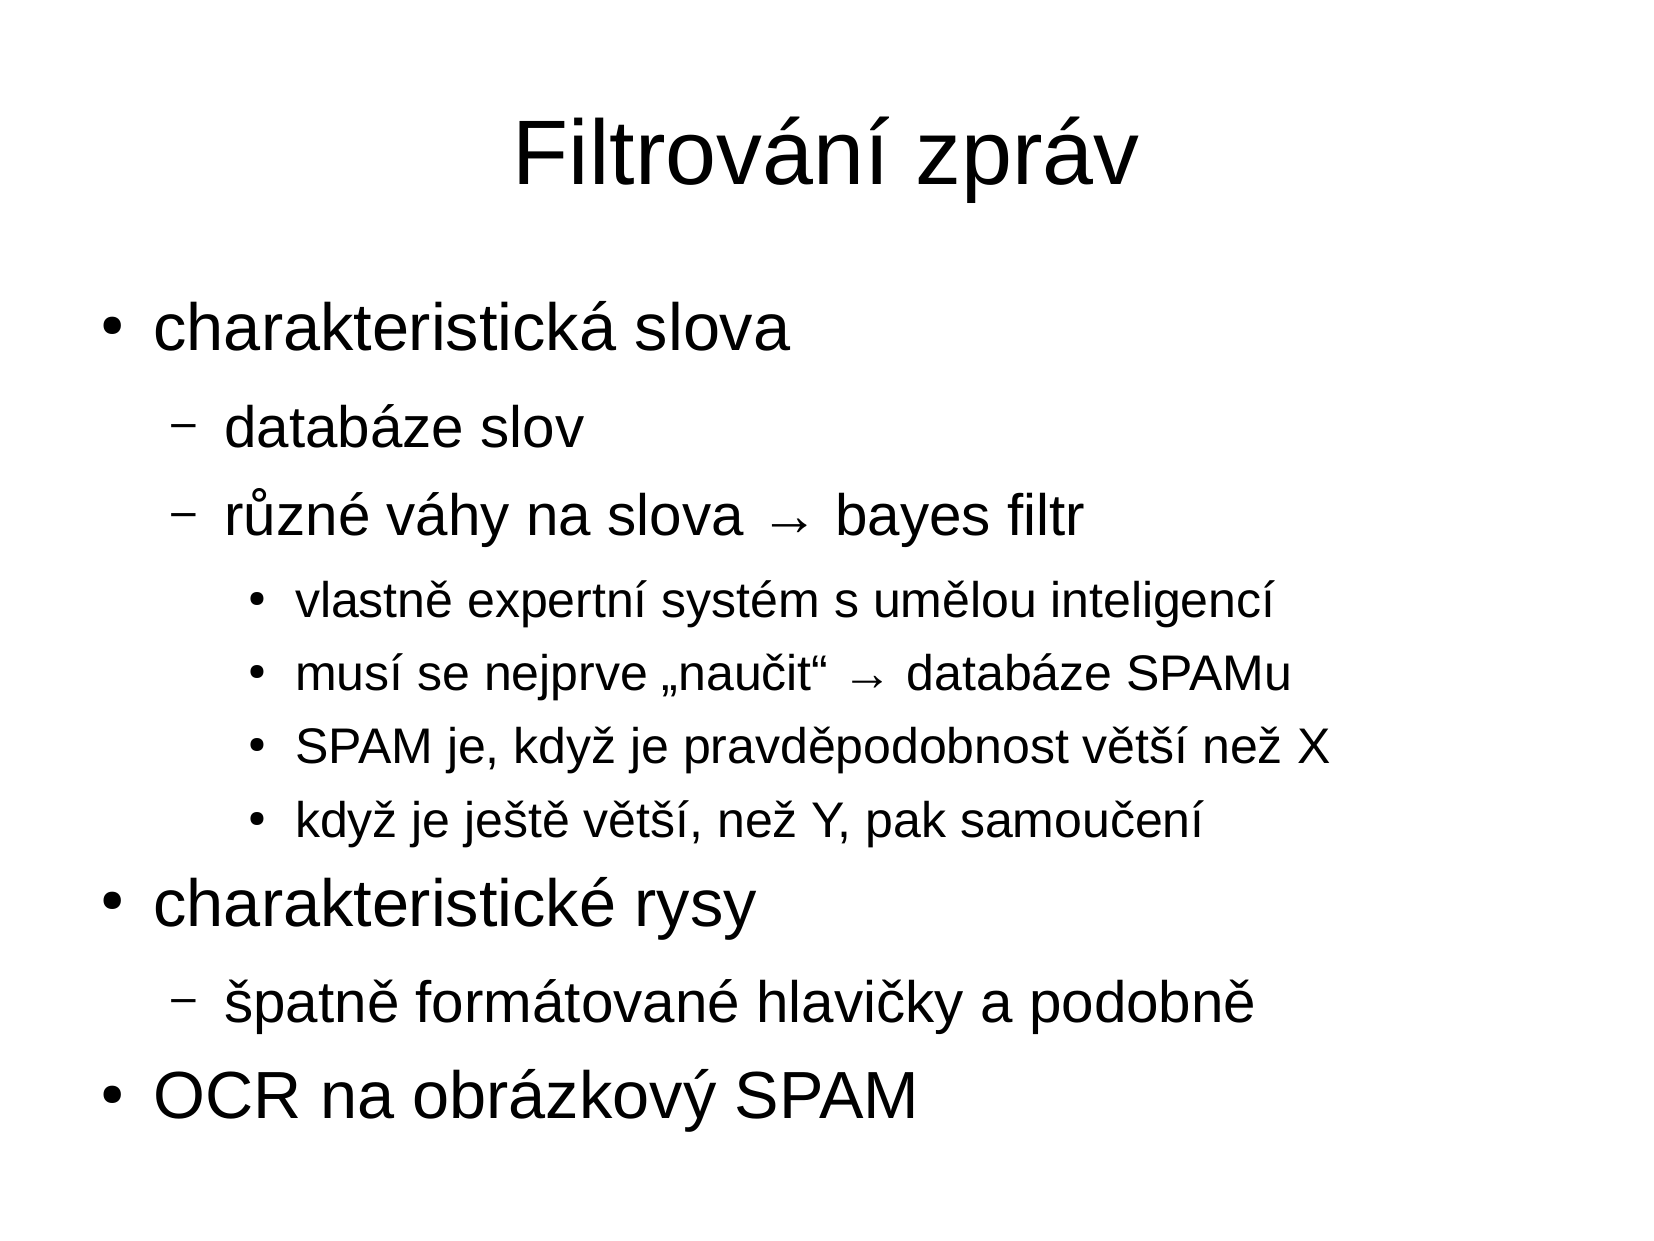

# Filtrování zpráv
charakteristická slova
databáze slov
různé váhy na slova → bayes filtr
vlastně expertní systém s umělou inteligencí
musí se nejprve „naučit“ → databáze SPAMu
SPAM je, když je pravděpodobnost větší než X
když je ještě větší, než Y, pak samoučení
charakteristické rysy
špatně formátované hlavičky a podobně
OCR na obrázkový SPAM